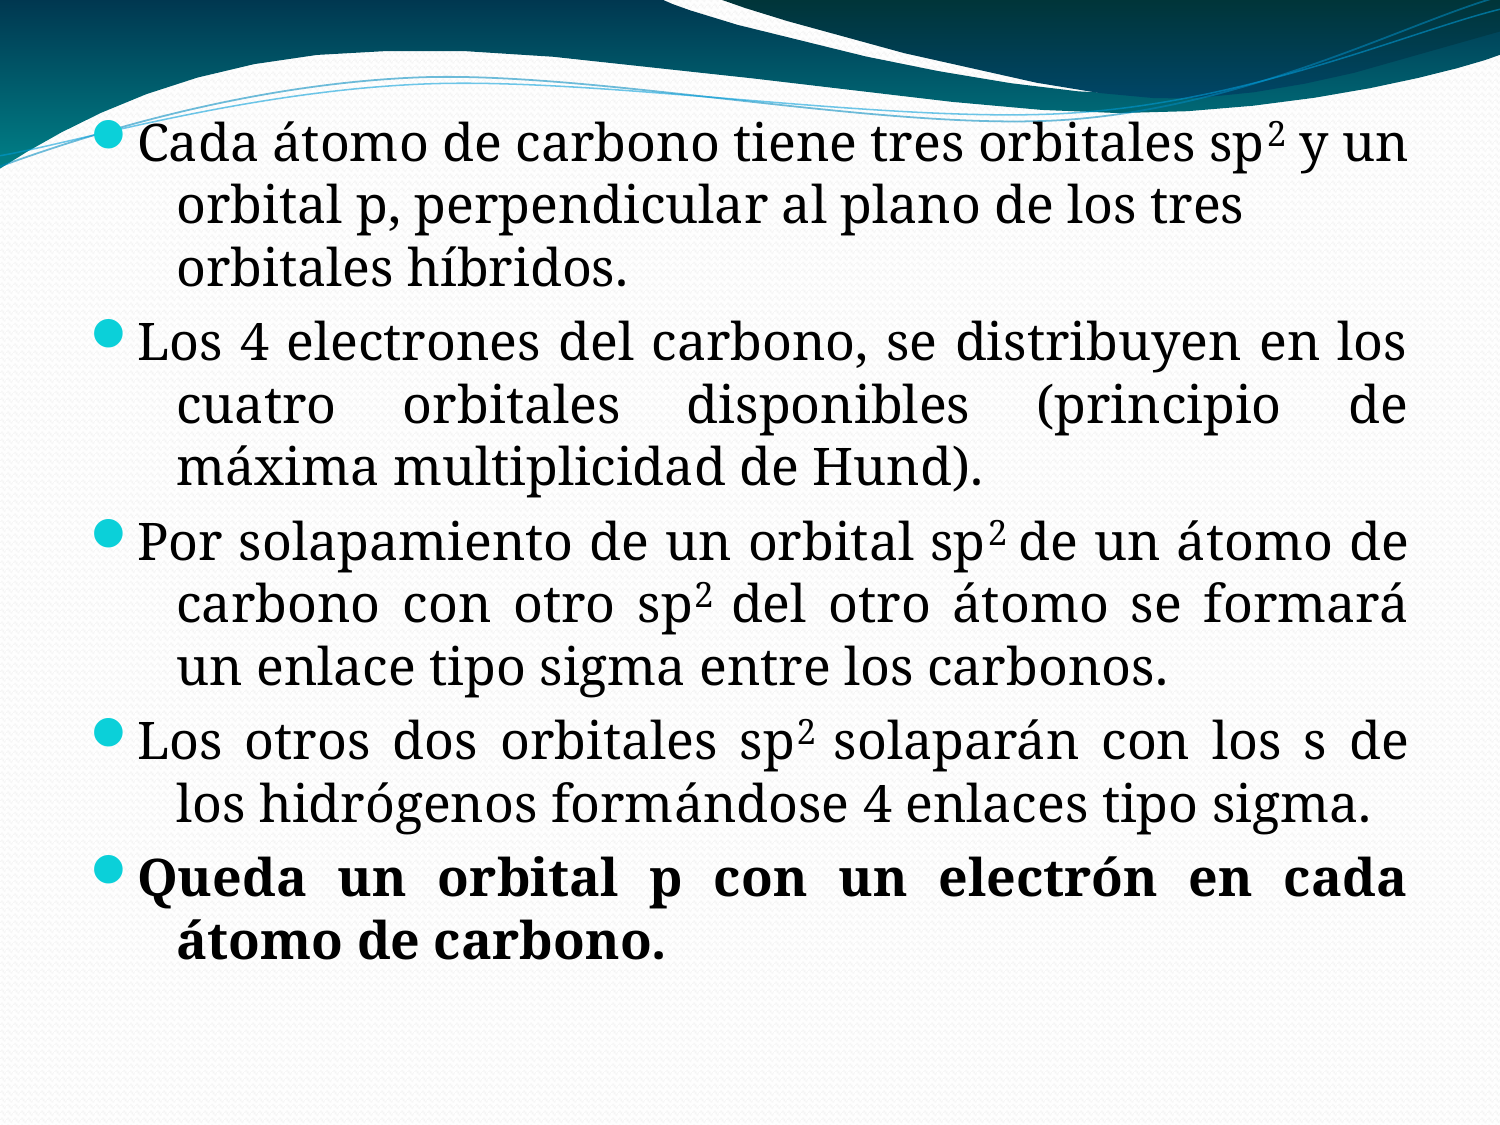

# Cada átomo de carbono tiene tres orbitales sp2 y un orbital p, perpendicular al plano de los tres orbitales híbridos.
Los 4 electrones del carbono, se distribuyen en los cuatro orbitales disponibles (principio de máxima multiplicidad de Hund).
Por solapamiento de un orbital sp2 de un átomo de carbono con otro sp2 del otro átomo se formará un enlace tipo sigma entre los carbonos.
Los otros dos orbitales sp2 solaparán con los s de los hidrógenos formándose 4 enlaces tipo sigma.
Queda un orbital p con un electrón en cada átomo de carbono.